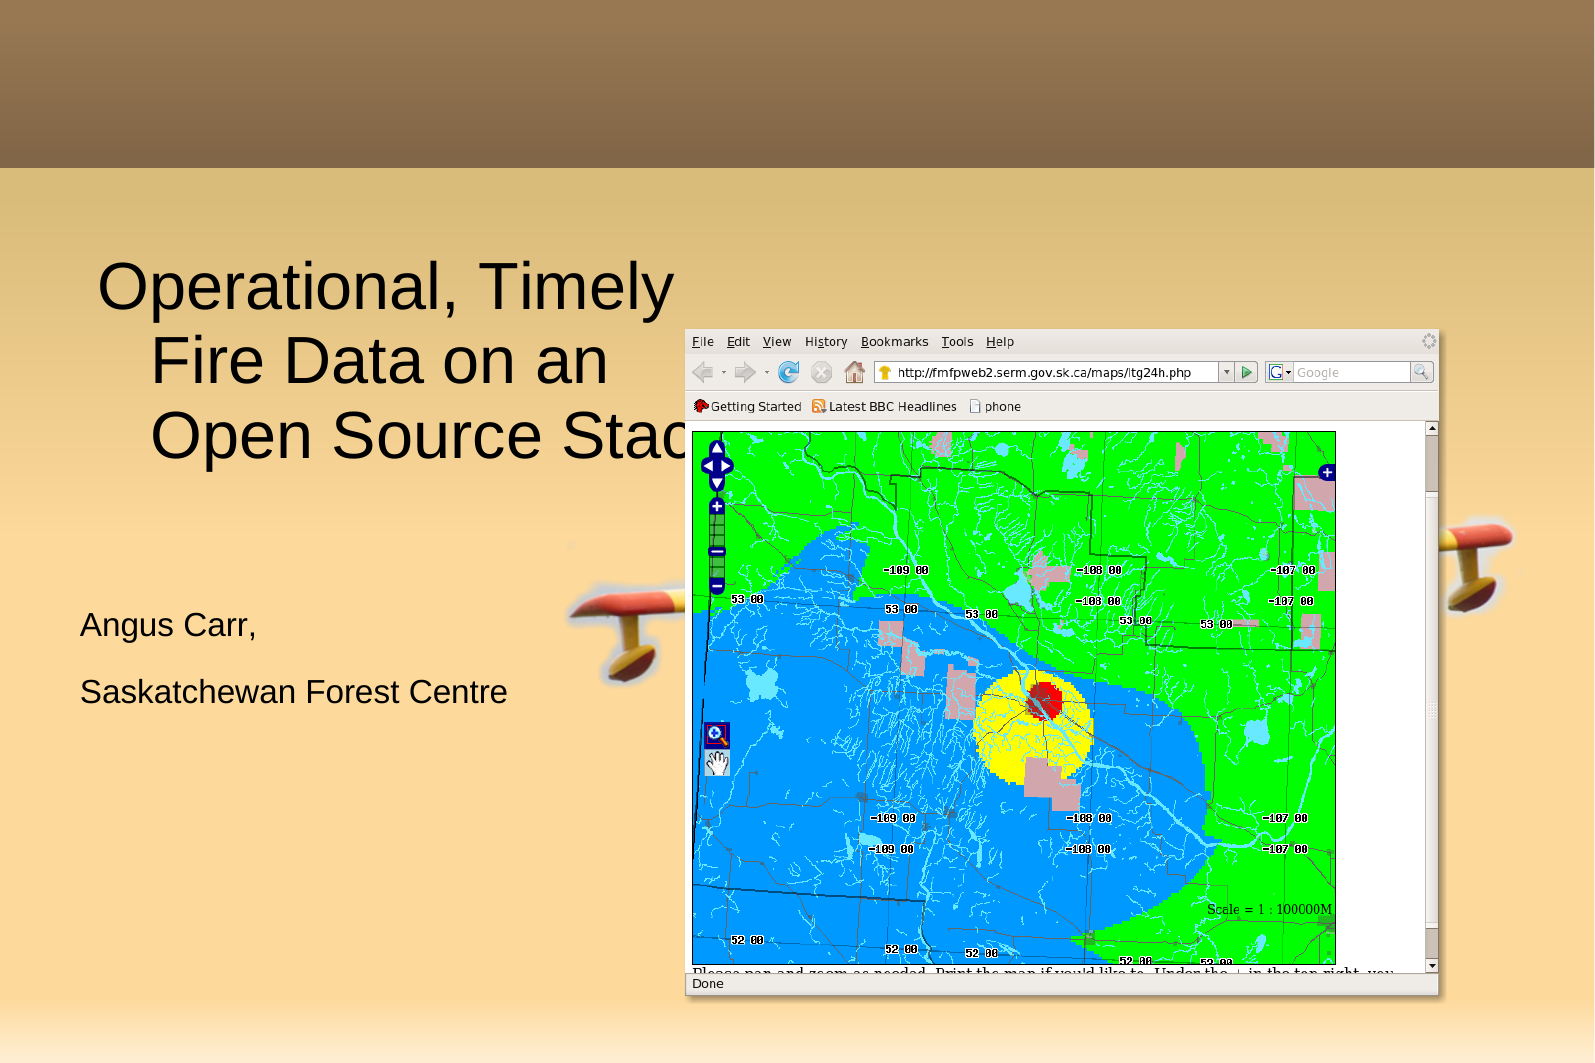

#
Operational, Timely Fire Data on an Open Source Stack
Angus Carr,
Saskatchewan Forest Centre